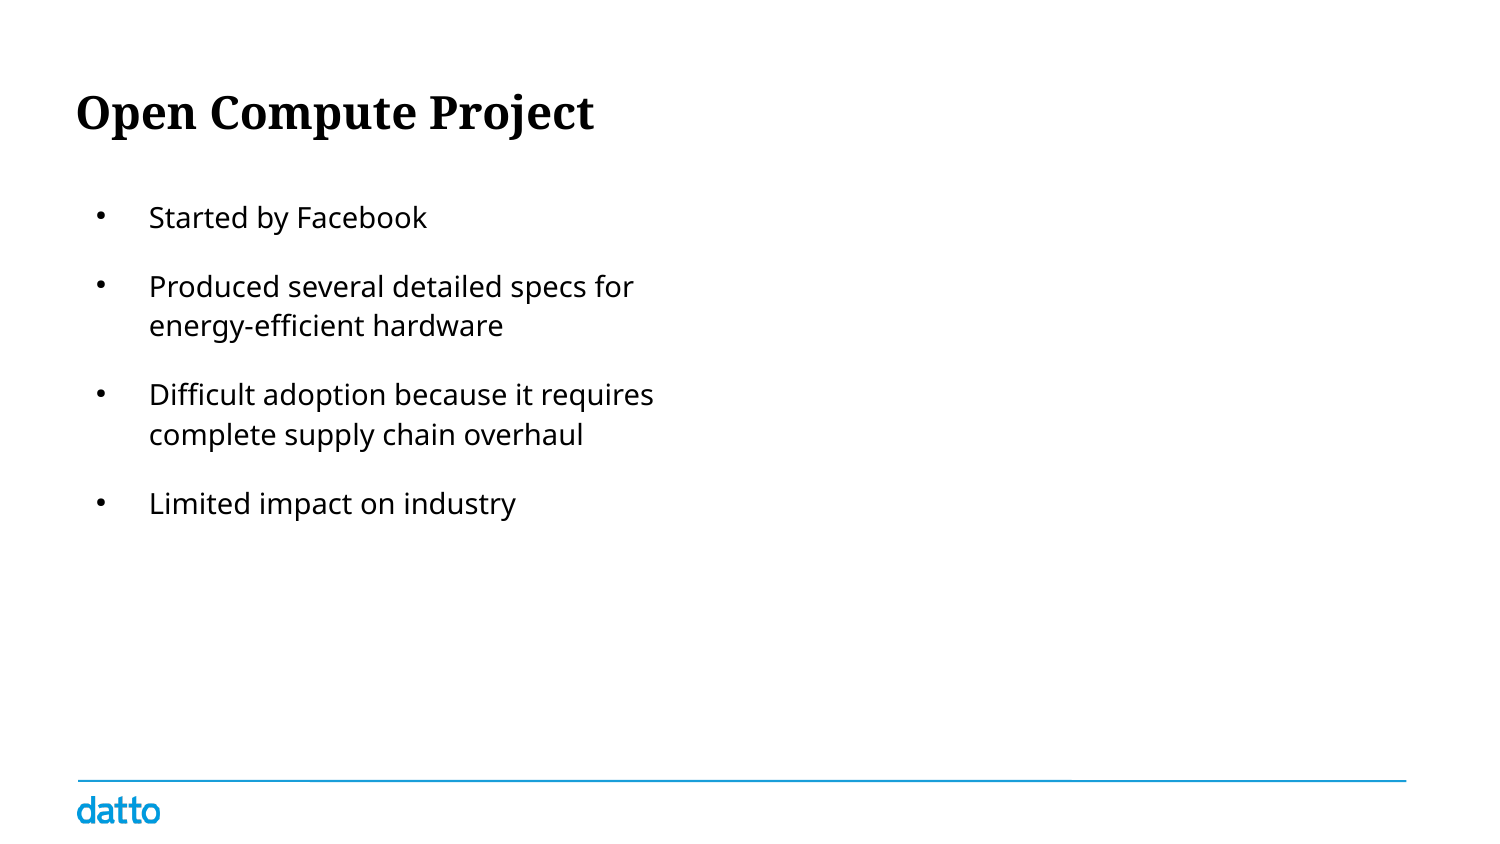

# Open Compute Project
Started by Facebook
Produced several detailed specs for energy-efficient hardware
Difficult adoption because it requires complete supply chain overhaul
Limited impact on industry